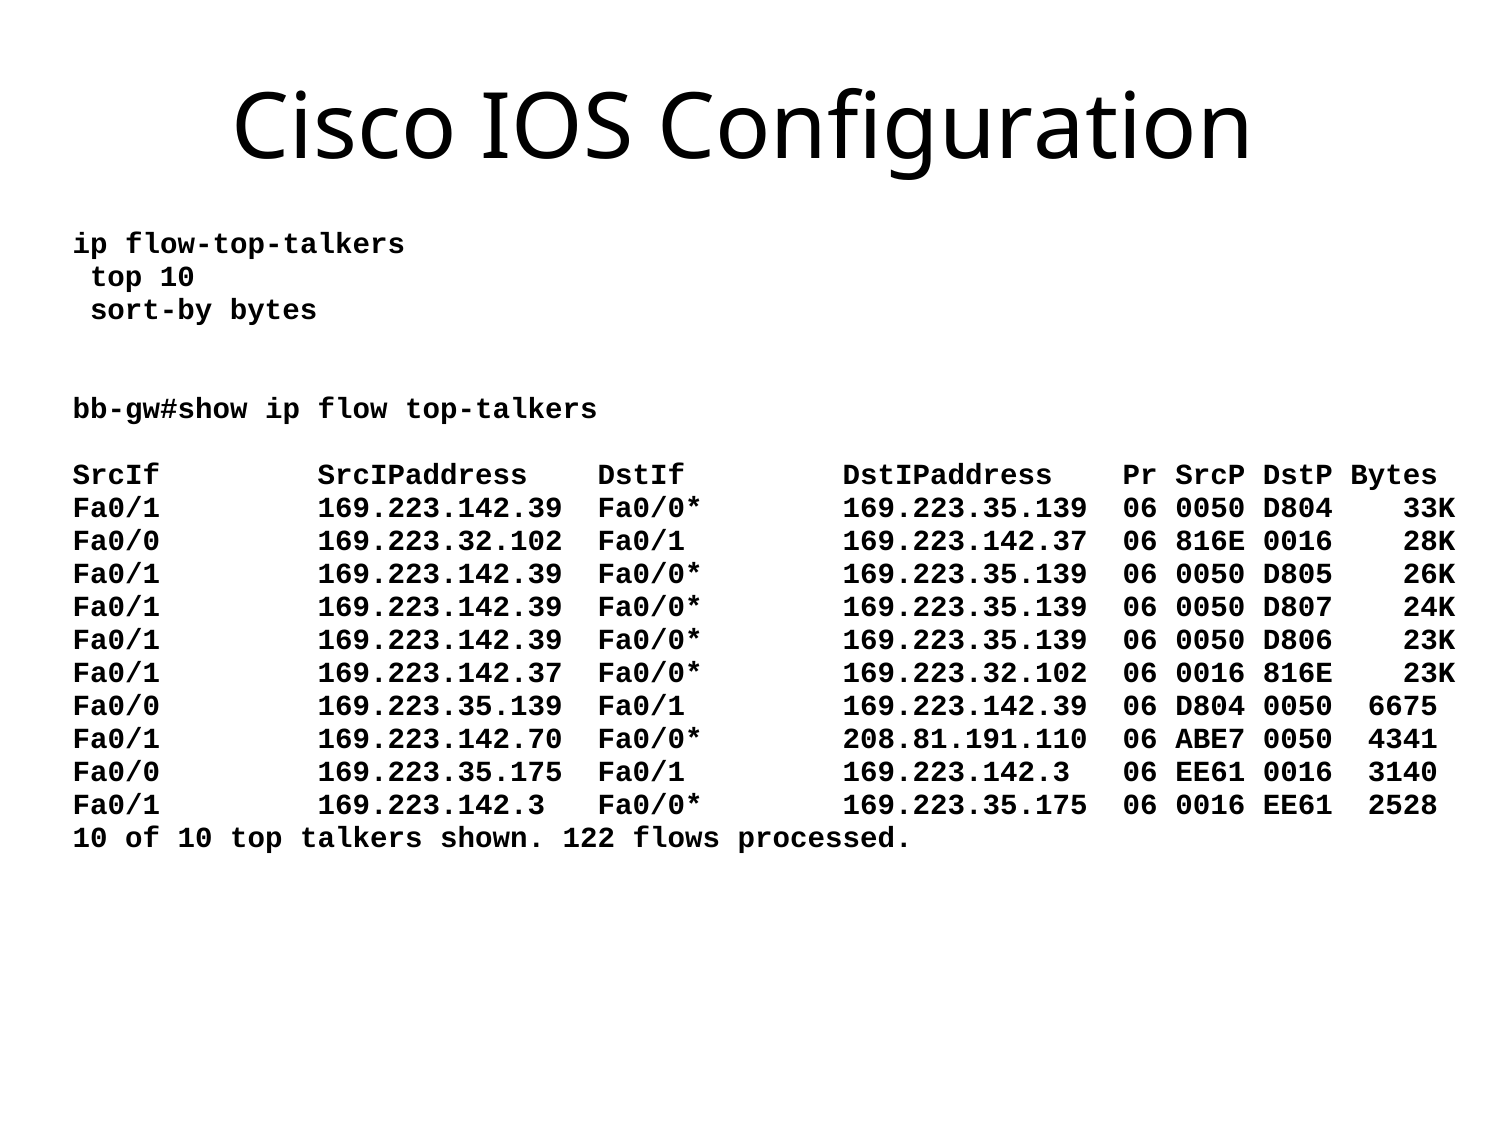

# Cisco IOS Configuration
ip flow-top-talkers
 top 10
 sort-by bytes
bb-gw#show ip flow top-talkers
SrcIf SrcIPaddress DstIf DstIPaddress Pr SrcP DstP Bytes
Fa0/1 169.223.142.39 Fa0/0* 169.223.35.139 06 0050 D804 33K
Fa0/0 169.223.32.102 Fa0/1 169.223.142.37 06 816E 0016 28K
Fa0/1 169.223.142.39 Fa0/0* 169.223.35.139 06 0050 D805 26K
Fa0/1 169.223.142.39 Fa0/0* 169.223.35.139 06 0050 D807 24K
Fa0/1 169.223.142.39 Fa0/0* 169.223.35.139 06 0050 D806 23K
Fa0/1 169.223.142.37 Fa0/0* 169.223.32.102 06 0016 816E 23K
Fa0/0 169.223.35.139 Fa0/1 169.223.142.39 06 D804 0050 6675
Fa0/1 169.223.142.70 Fa0/0* 208.81.191.110 06 ABE7 0050 4341
Fa0/0 169.223.35.175 Fa0/1 169.223.142.3 06 EE61 0016 3140
Fa0/1 169.223.142.3 Fa0/0* 169.223.35.175 06 0016 EE61 2528
10 of 10 top talkers shown. 122 flows processed.